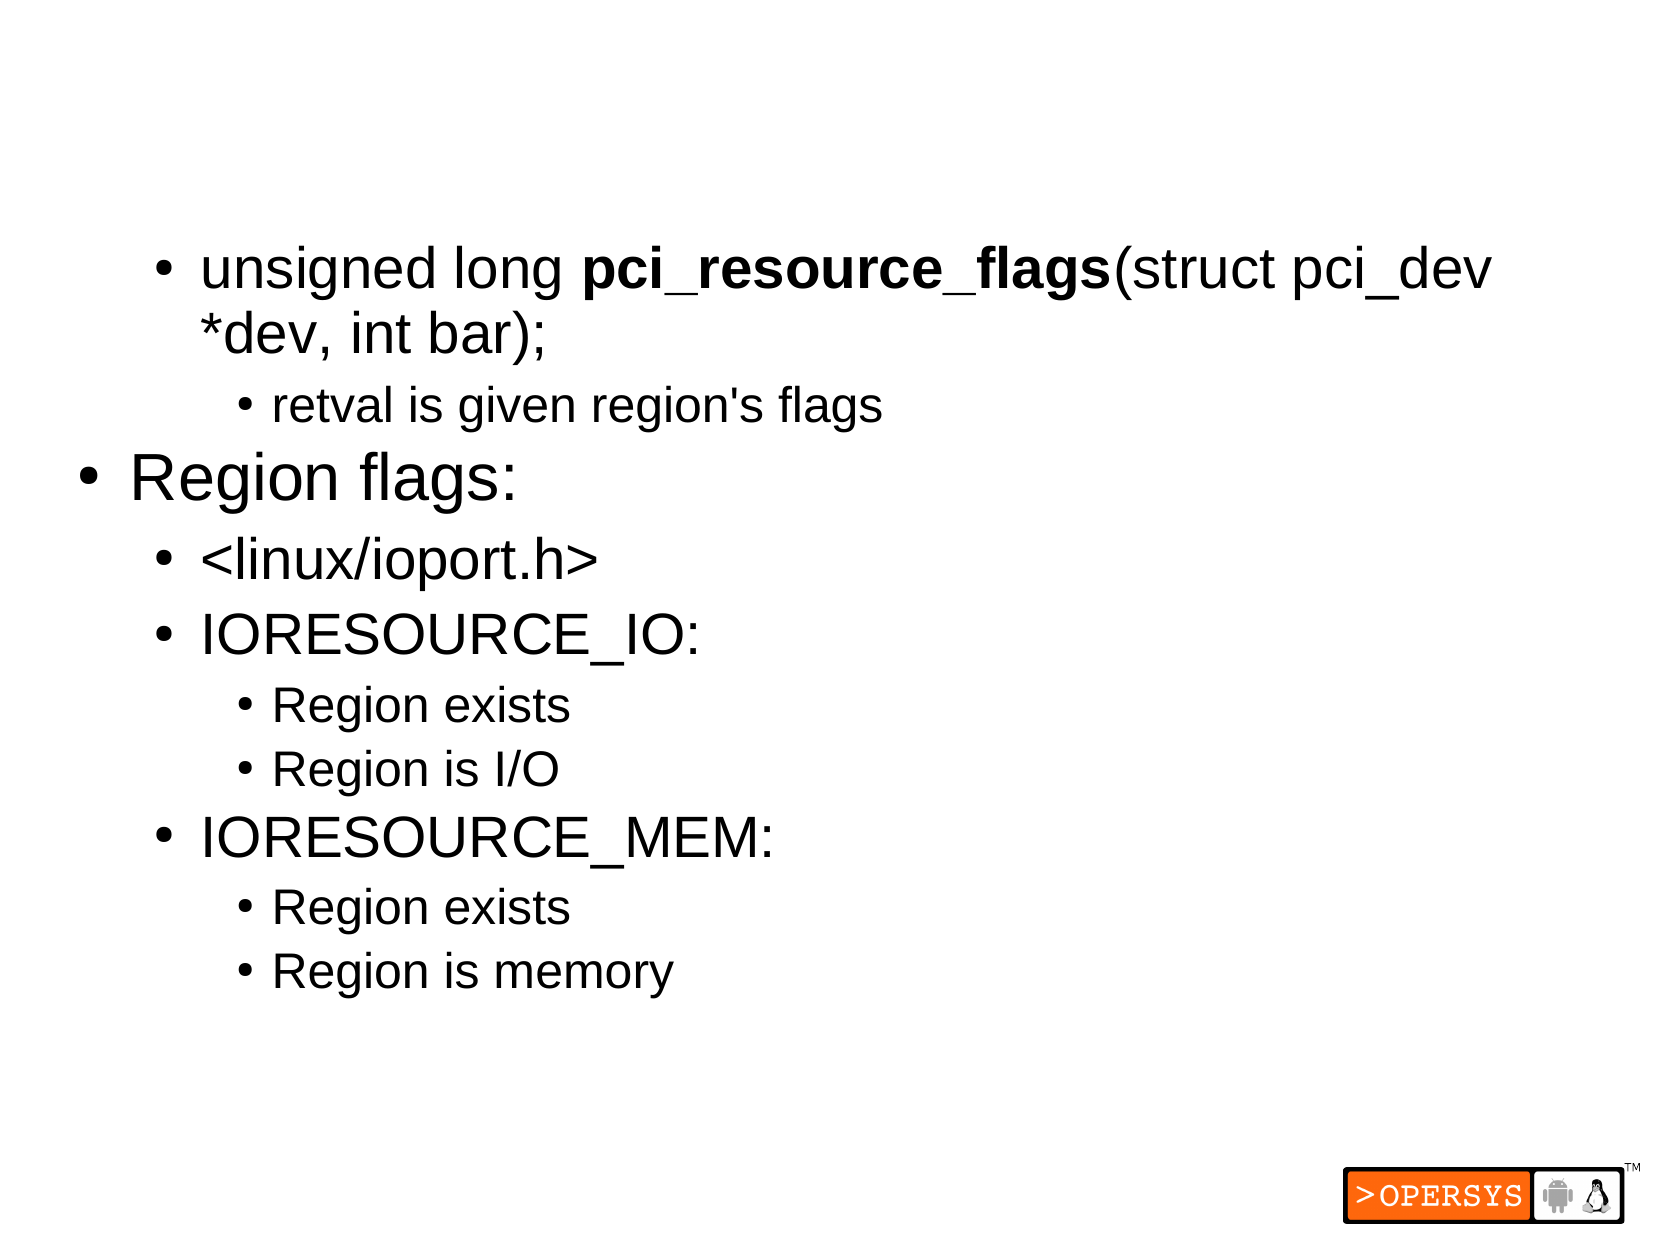

# unsigned long pci_resource_flags(struct pci_dev *dev, int bar);
retval is given region's flags
Region flags:
<linux/ioport.h>
IORESOURCE_IO:
Region exists
Region is I/O
IORESOURCE_MEM:
Region exists
Region is memory